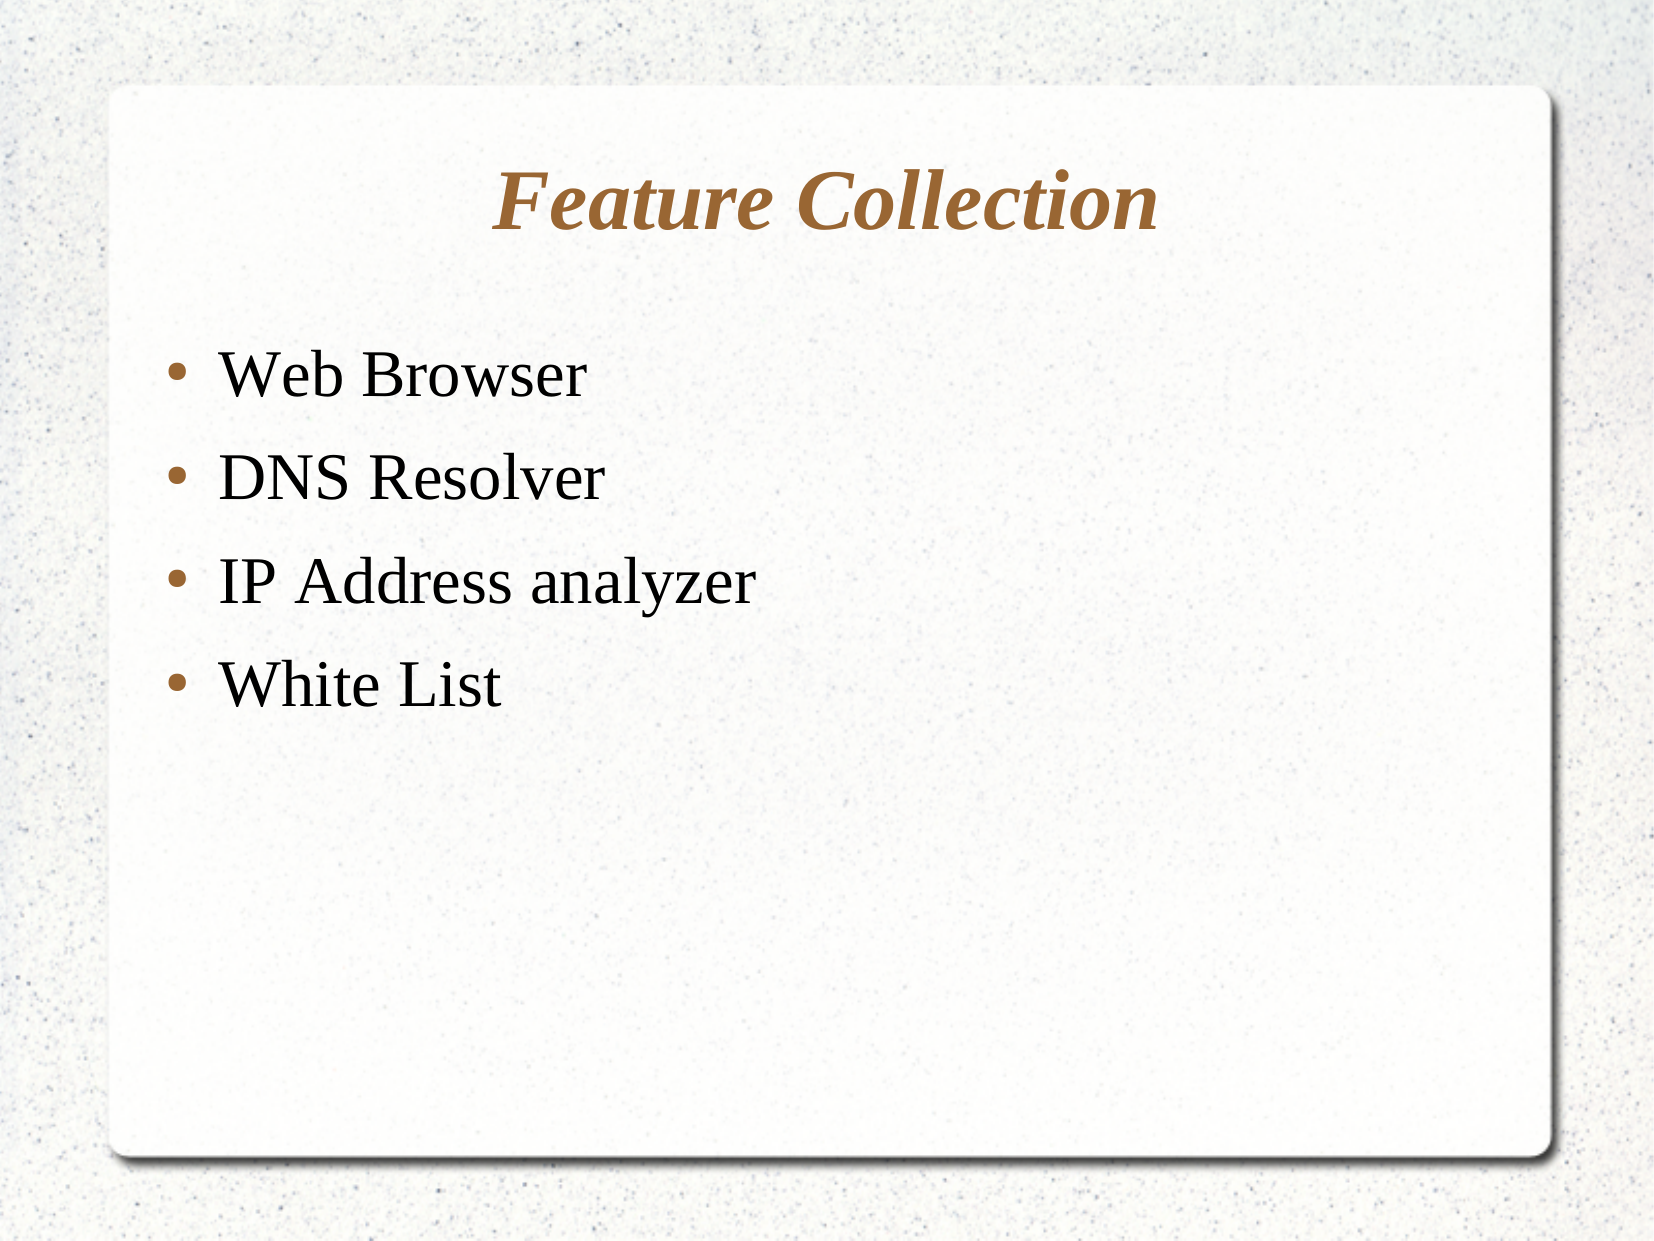

# Feature Collection
Web Browser
DNS Resolver
IP Address analyzer
White List